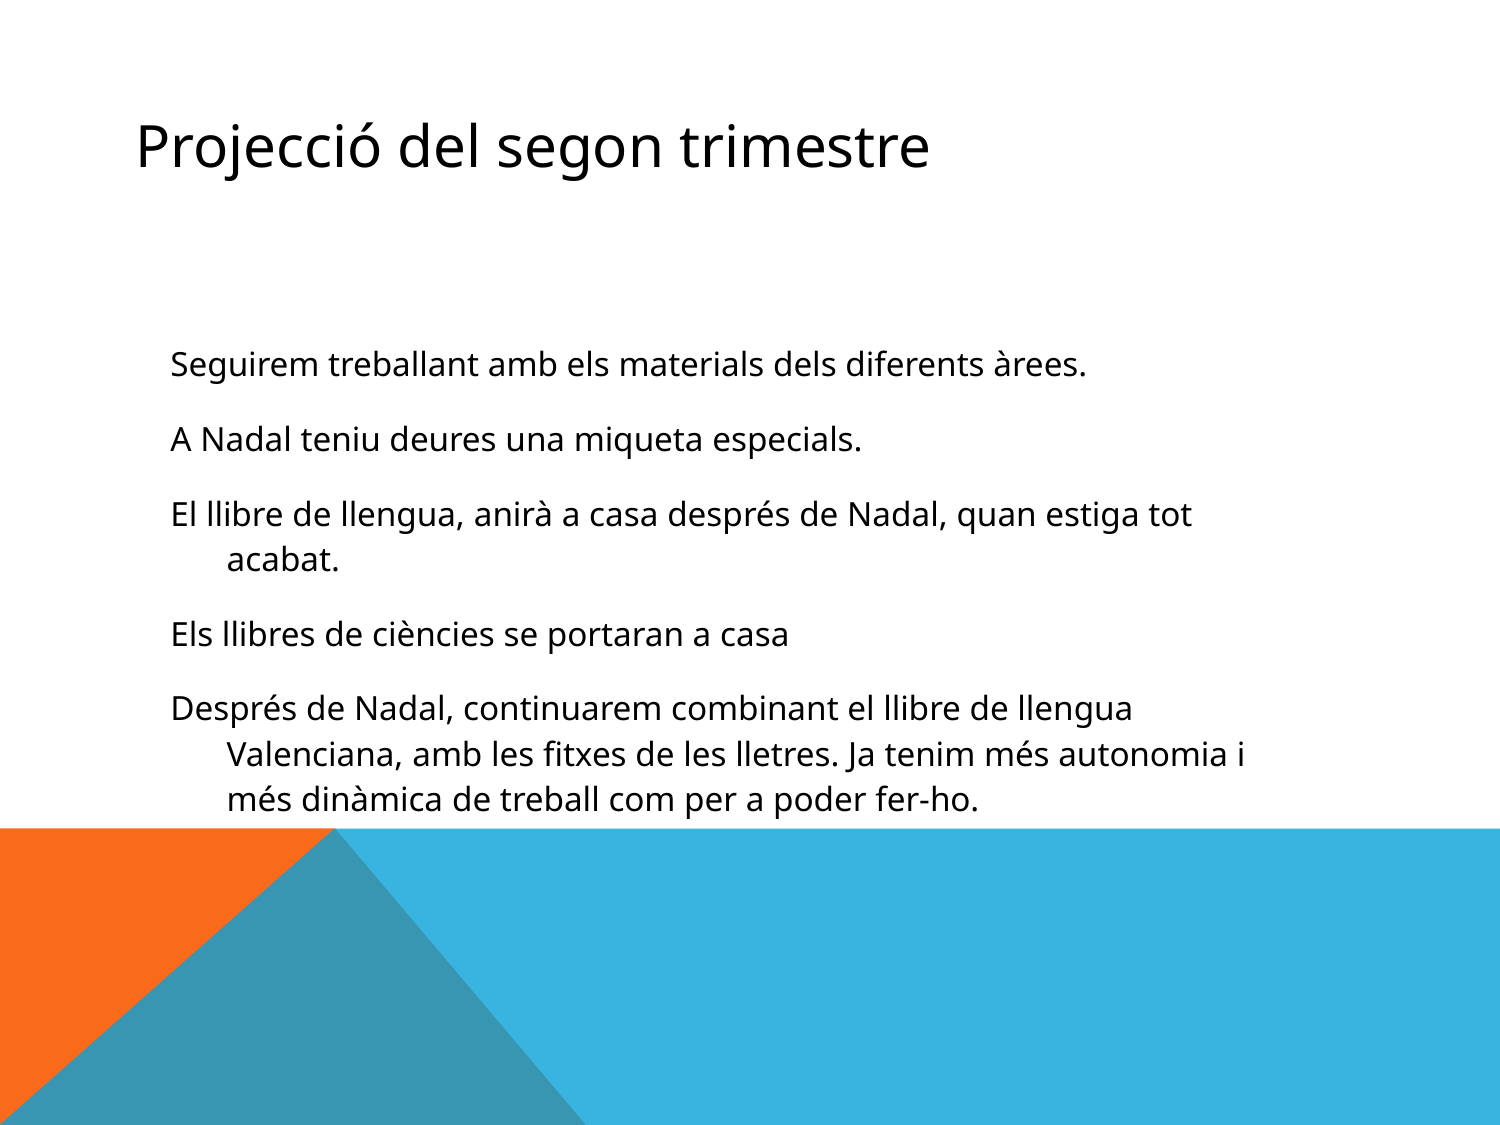

# Projecció del segon trimestre
Seguirem treballant amb els materials dels diferents àrees.
A Nadal teniu deures una miqueta especials.
El llibre de llengua, anirà a casa després de Nadal, quan estiga tot acabat.
Els llibres de ciències se portaran a casa
Després de Nadal, continuarem combinant el llibre de llengua Valenciana, amb les fitxes de les lletres. Ja tenim més autonomia i més dinàmica de treball com per a poder fer-ho.